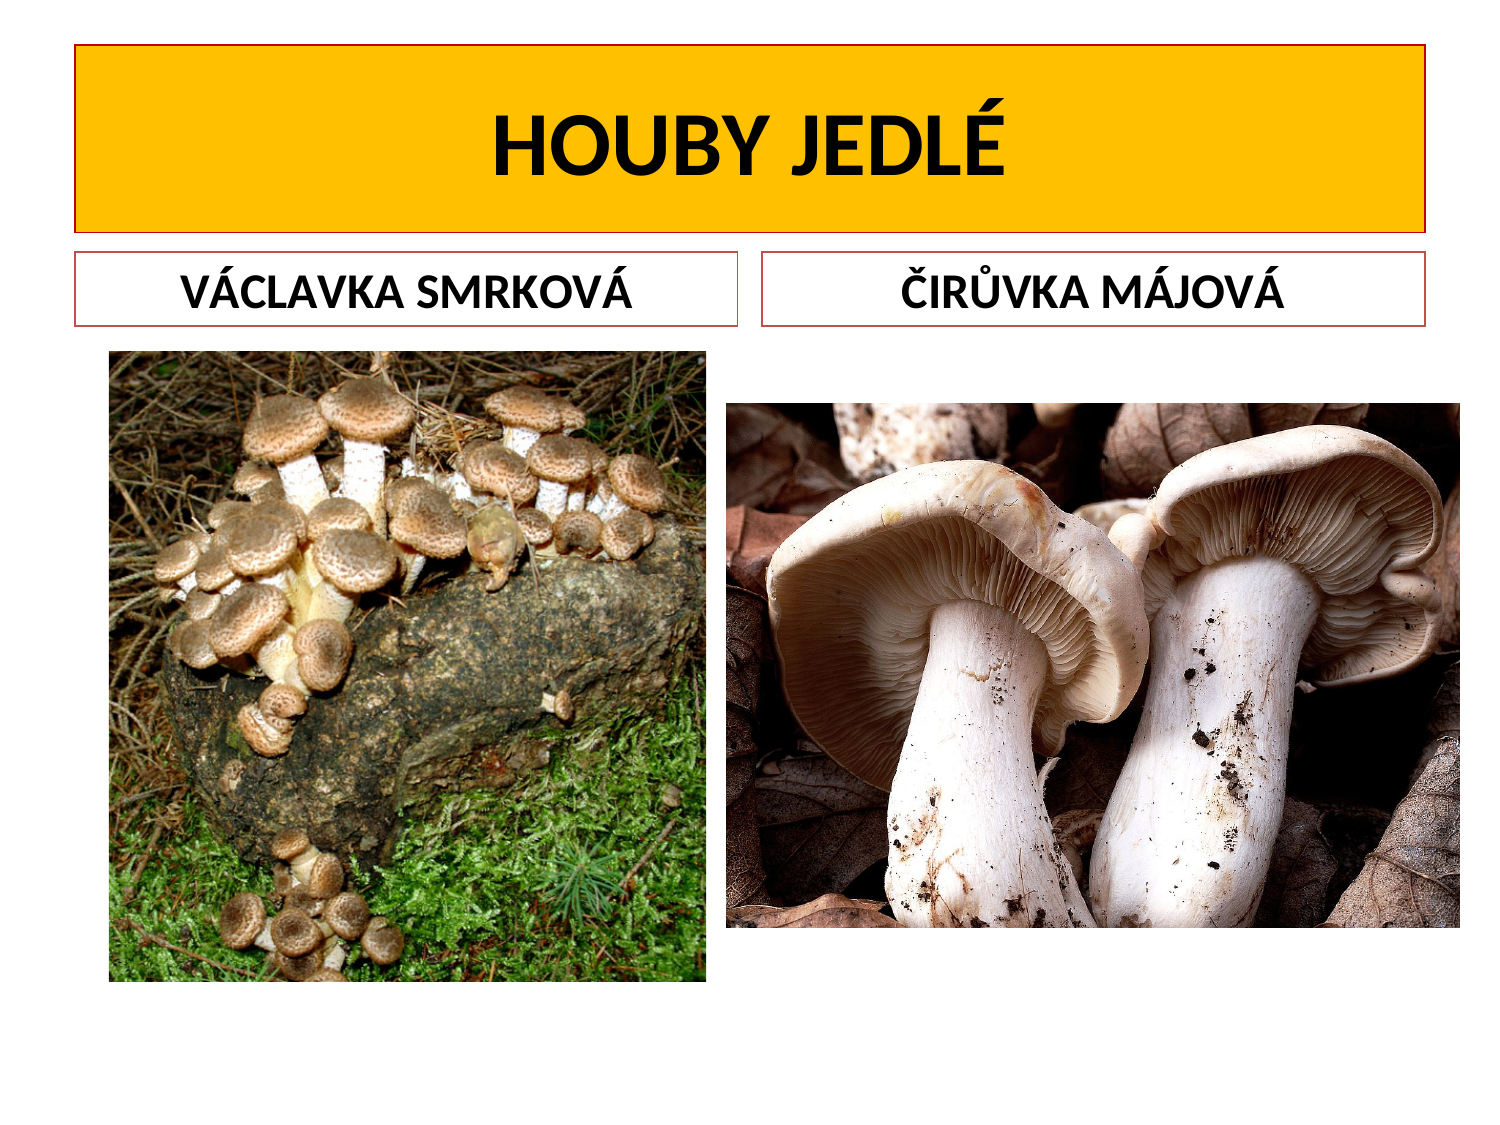

# HOUBY JEDLÉ
VÁCLAVKA SMRKOVÁ
ČIRŮVKA MÁJOVÁ